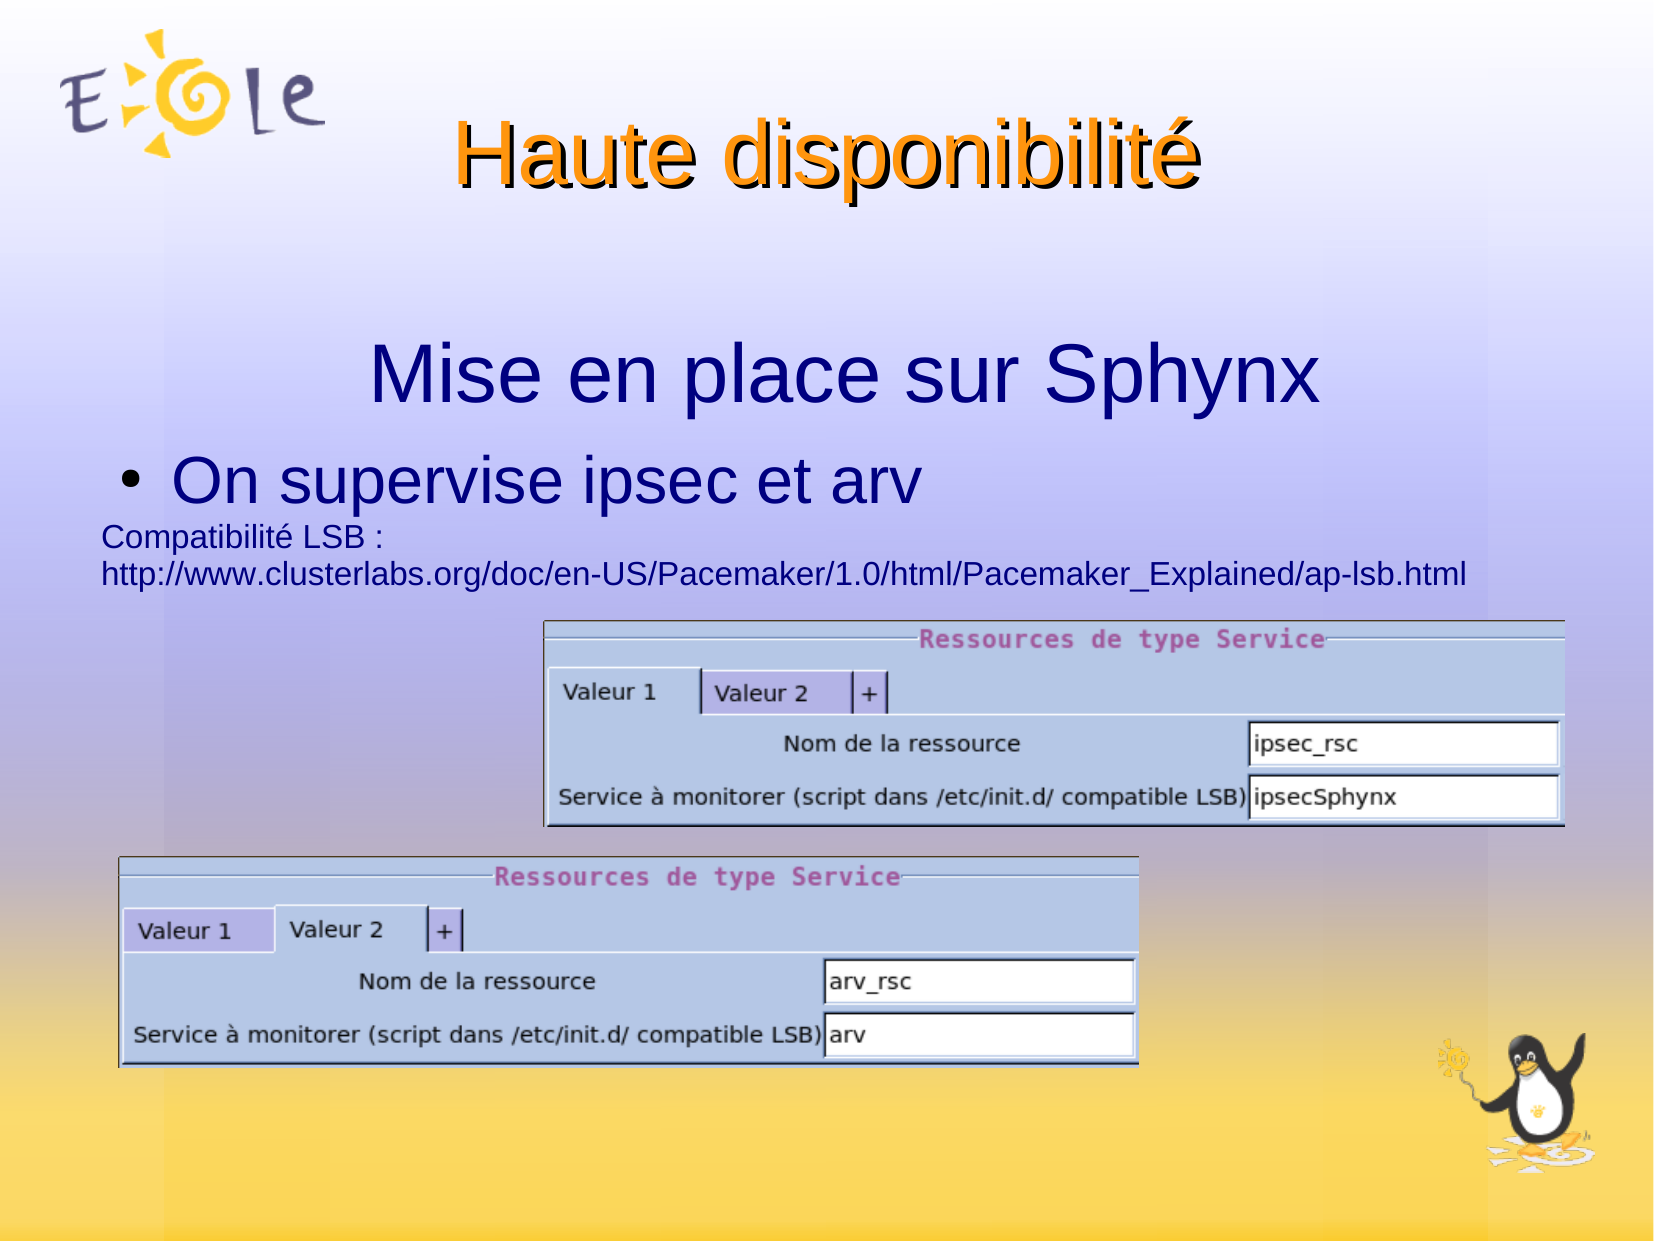

# Haute disponibilité
Mise en place sur Sphynx
On supervise ipsec et arv
Compatibilité LSB : http://www.clusterlabs.org/doc/en-US/Pacemaker/1.0/html/Pacemaker_Explained/ap-lsb.html